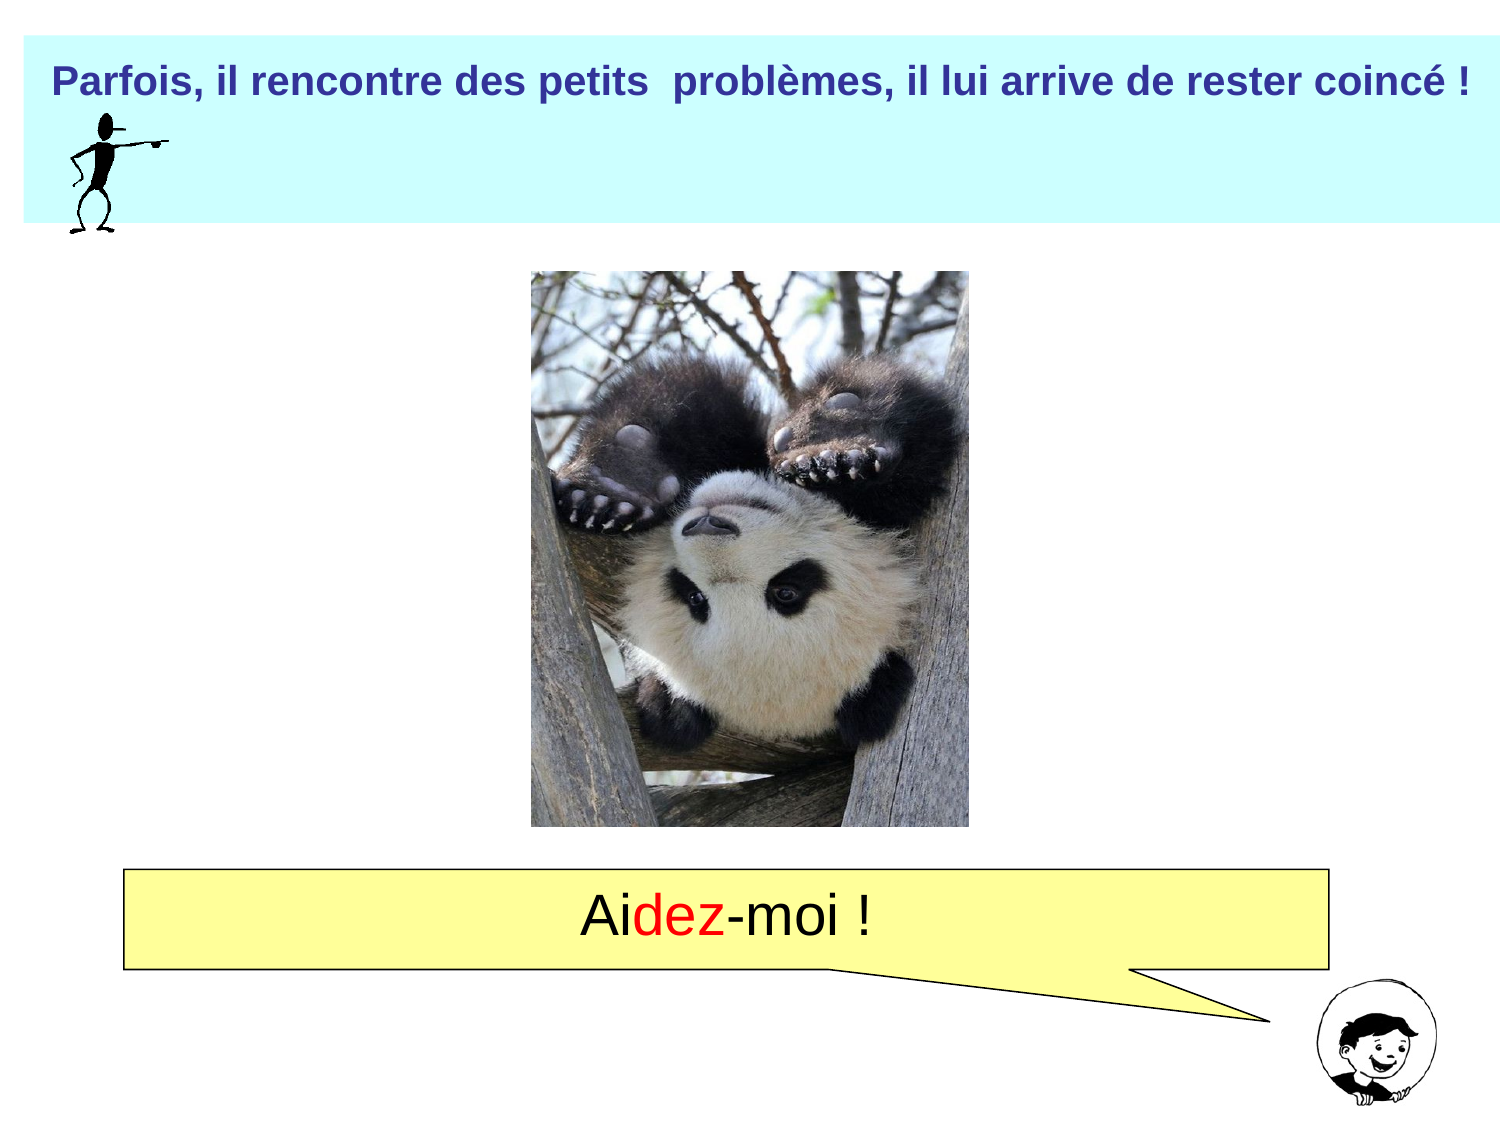

# Parfois, il rencontre des petits problèmes, il lui arrive de rester coincé !
Aidez-moi !